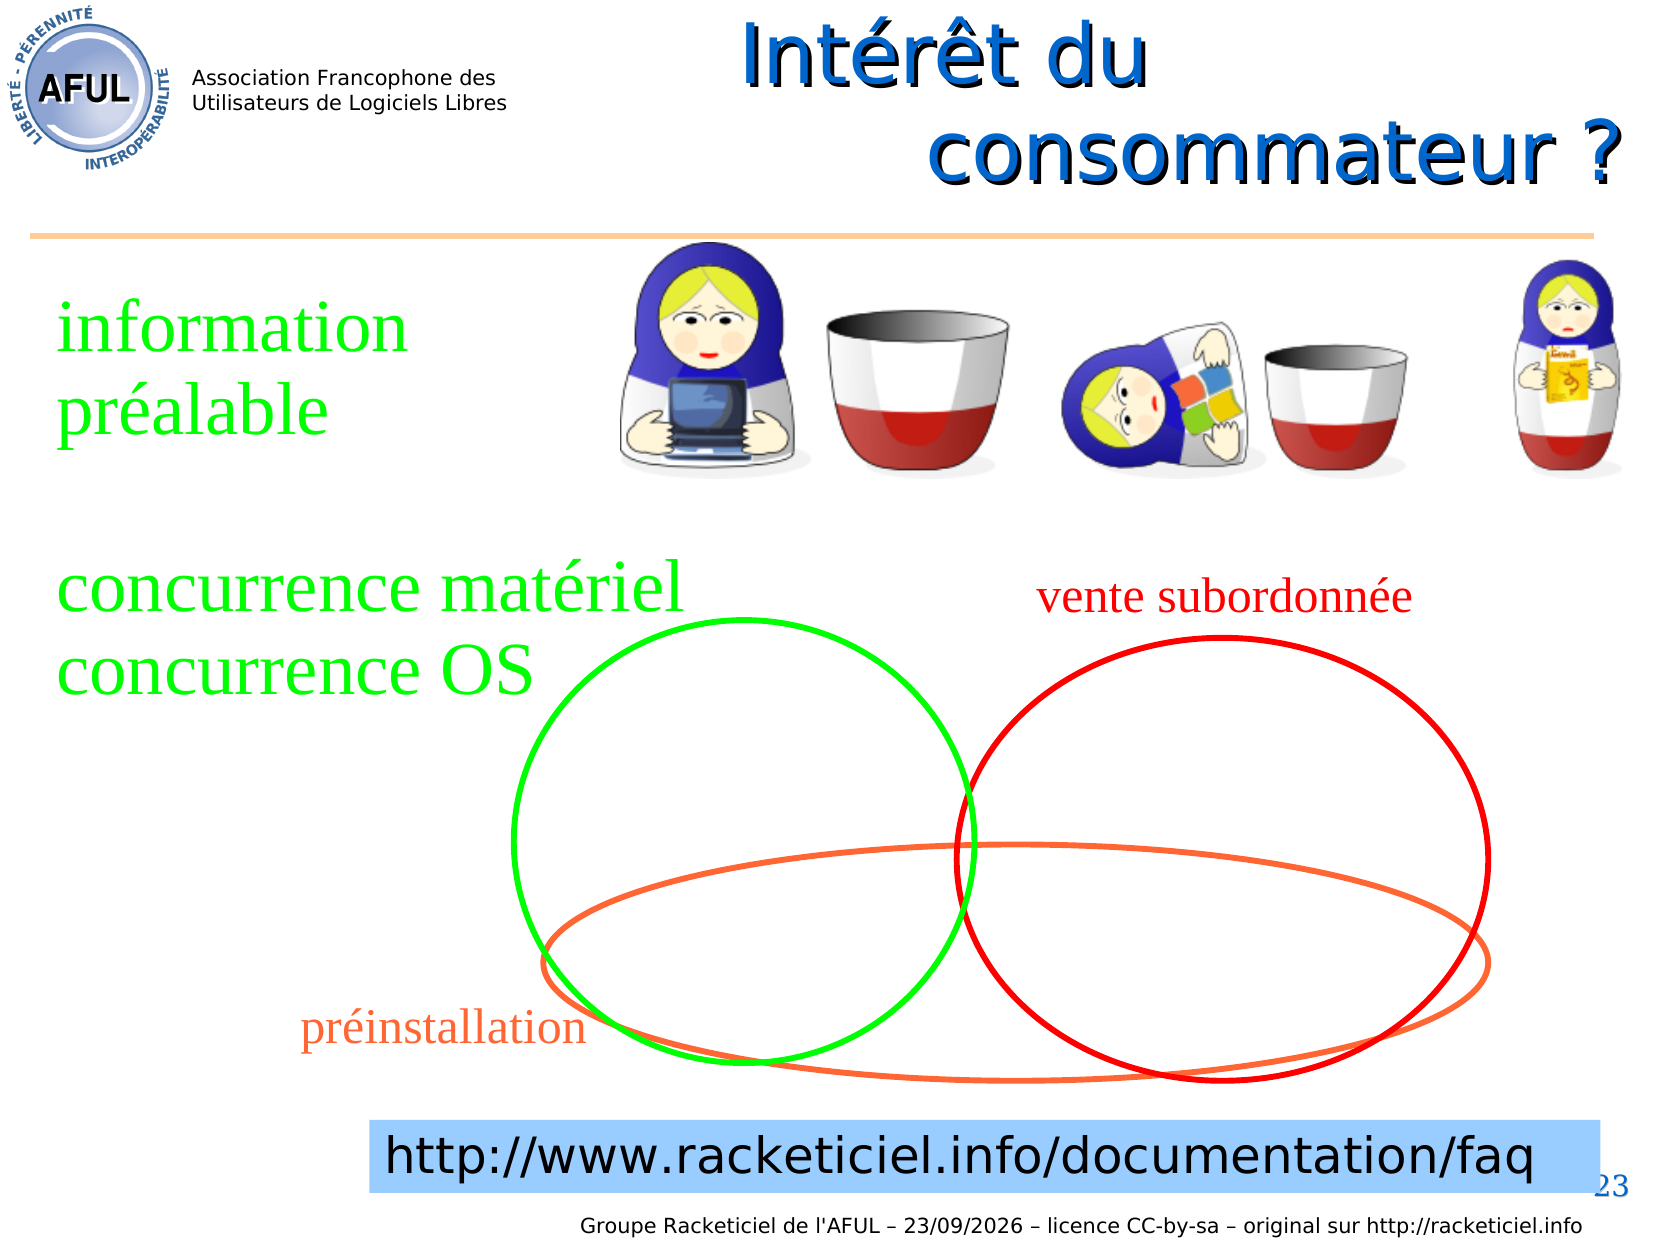

# Intérêt du							consommateur ?
information
préalable
concurrence matériel
concurrence OS
vente subordonnée
préinstallation
http://www.racketiciel.info/documentation/faq
23